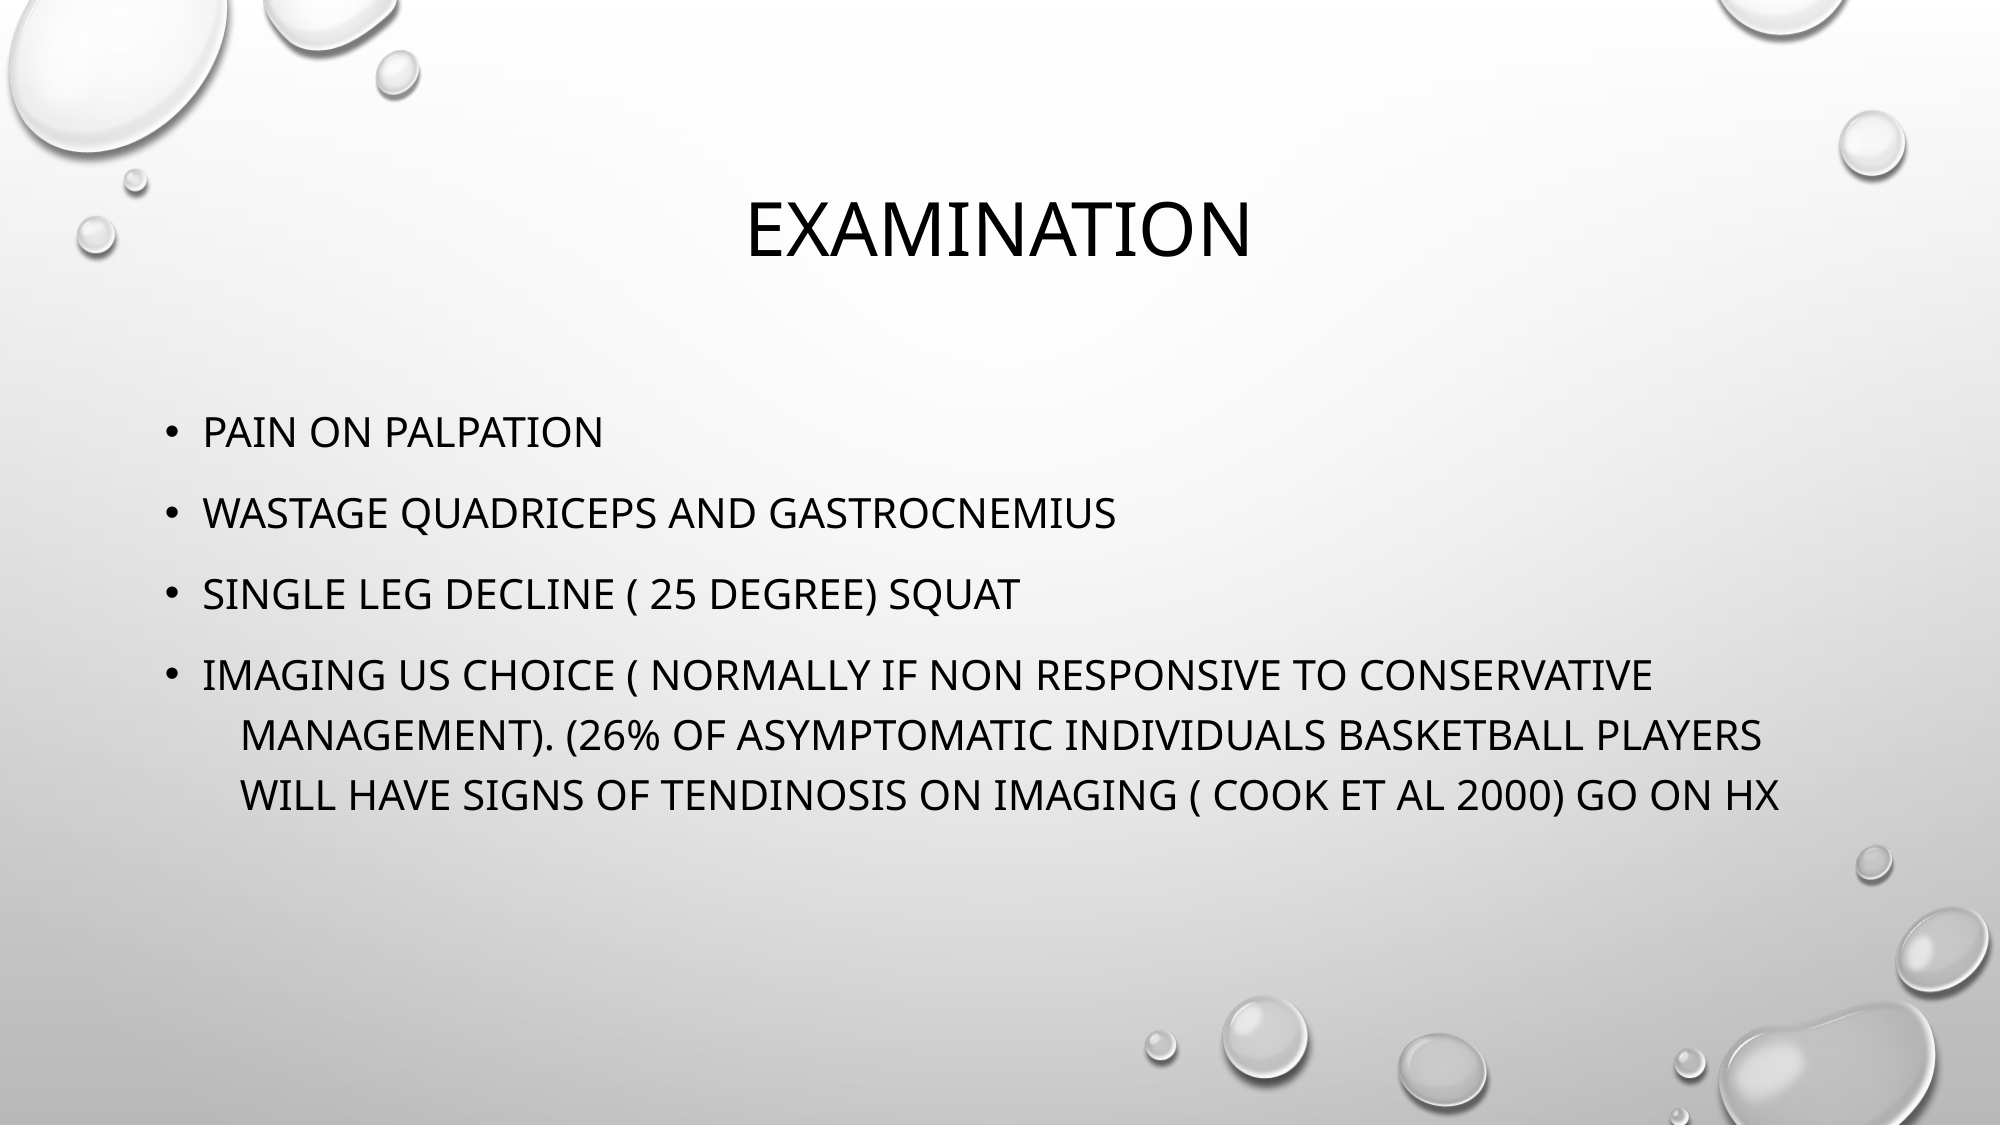

# examination
Pain on palpation
Wastage quadriceps and gastrocnemius
Single leg decline ( 25 degree) squat
Imaging US choice ( normally if non responsive to conservative management). (26% of asymptomatic individuals basketball players will have signs of tendinosis on imaging ( Cook et al 2000) go on Hx